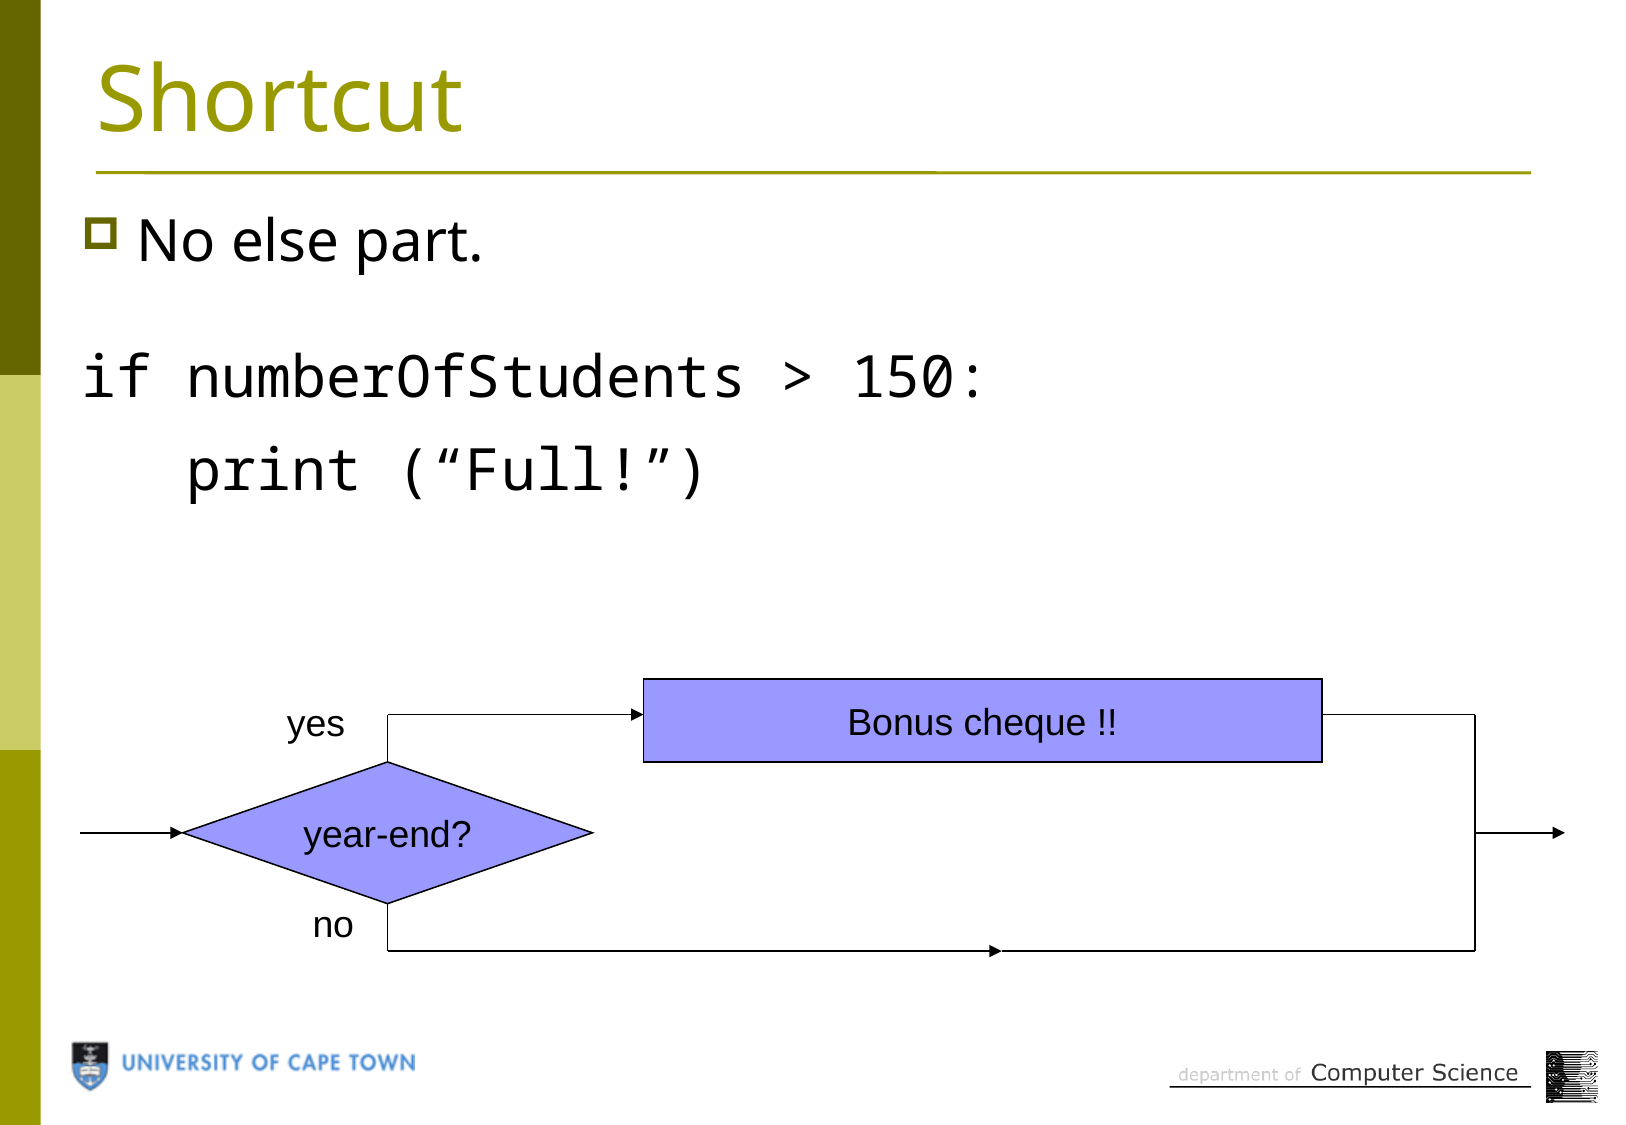

# Shortcut
No else part.
if numberOfStudents > 150:
 print (“Full!”)
Bonus cheque !!
yes
year-end?
no